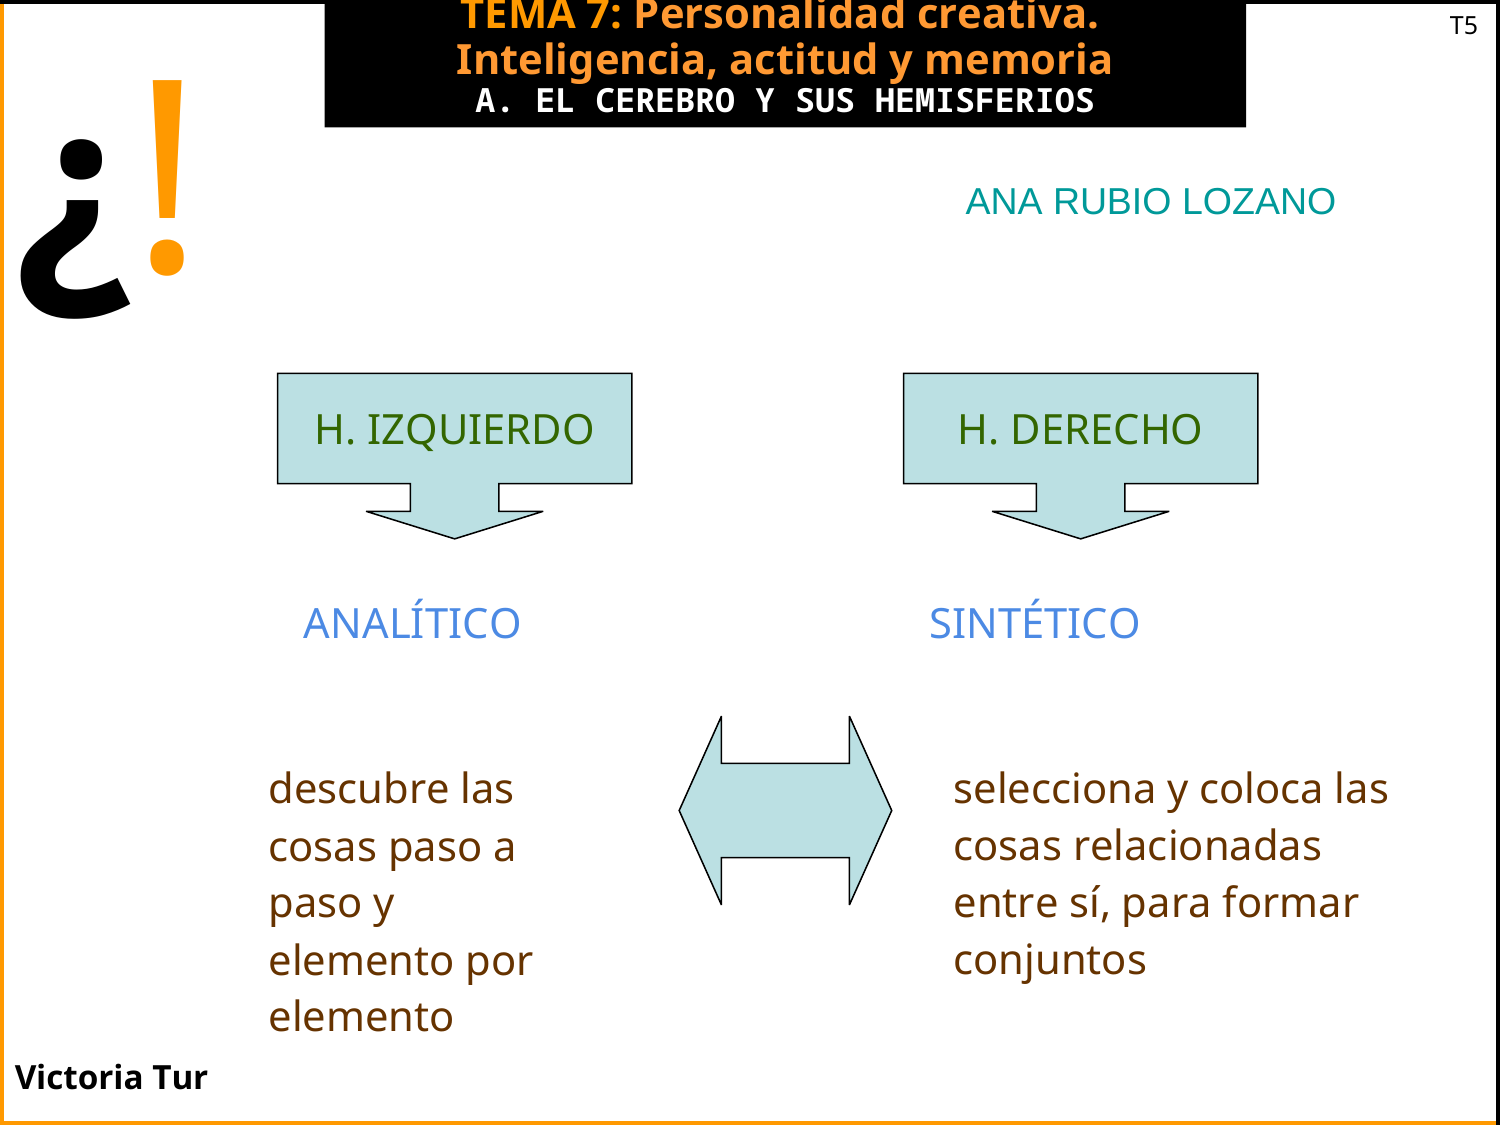

T5
# ANA RUBIO LOZANO
H. IZQUIERDO
H. DERECHO
ANALÍTICO
 SINTÉTICO
descubre las cosas paso a paso y elemento por elemento
selecciona y coloca las cosas relacionadas entre sí, para formar conjuntos